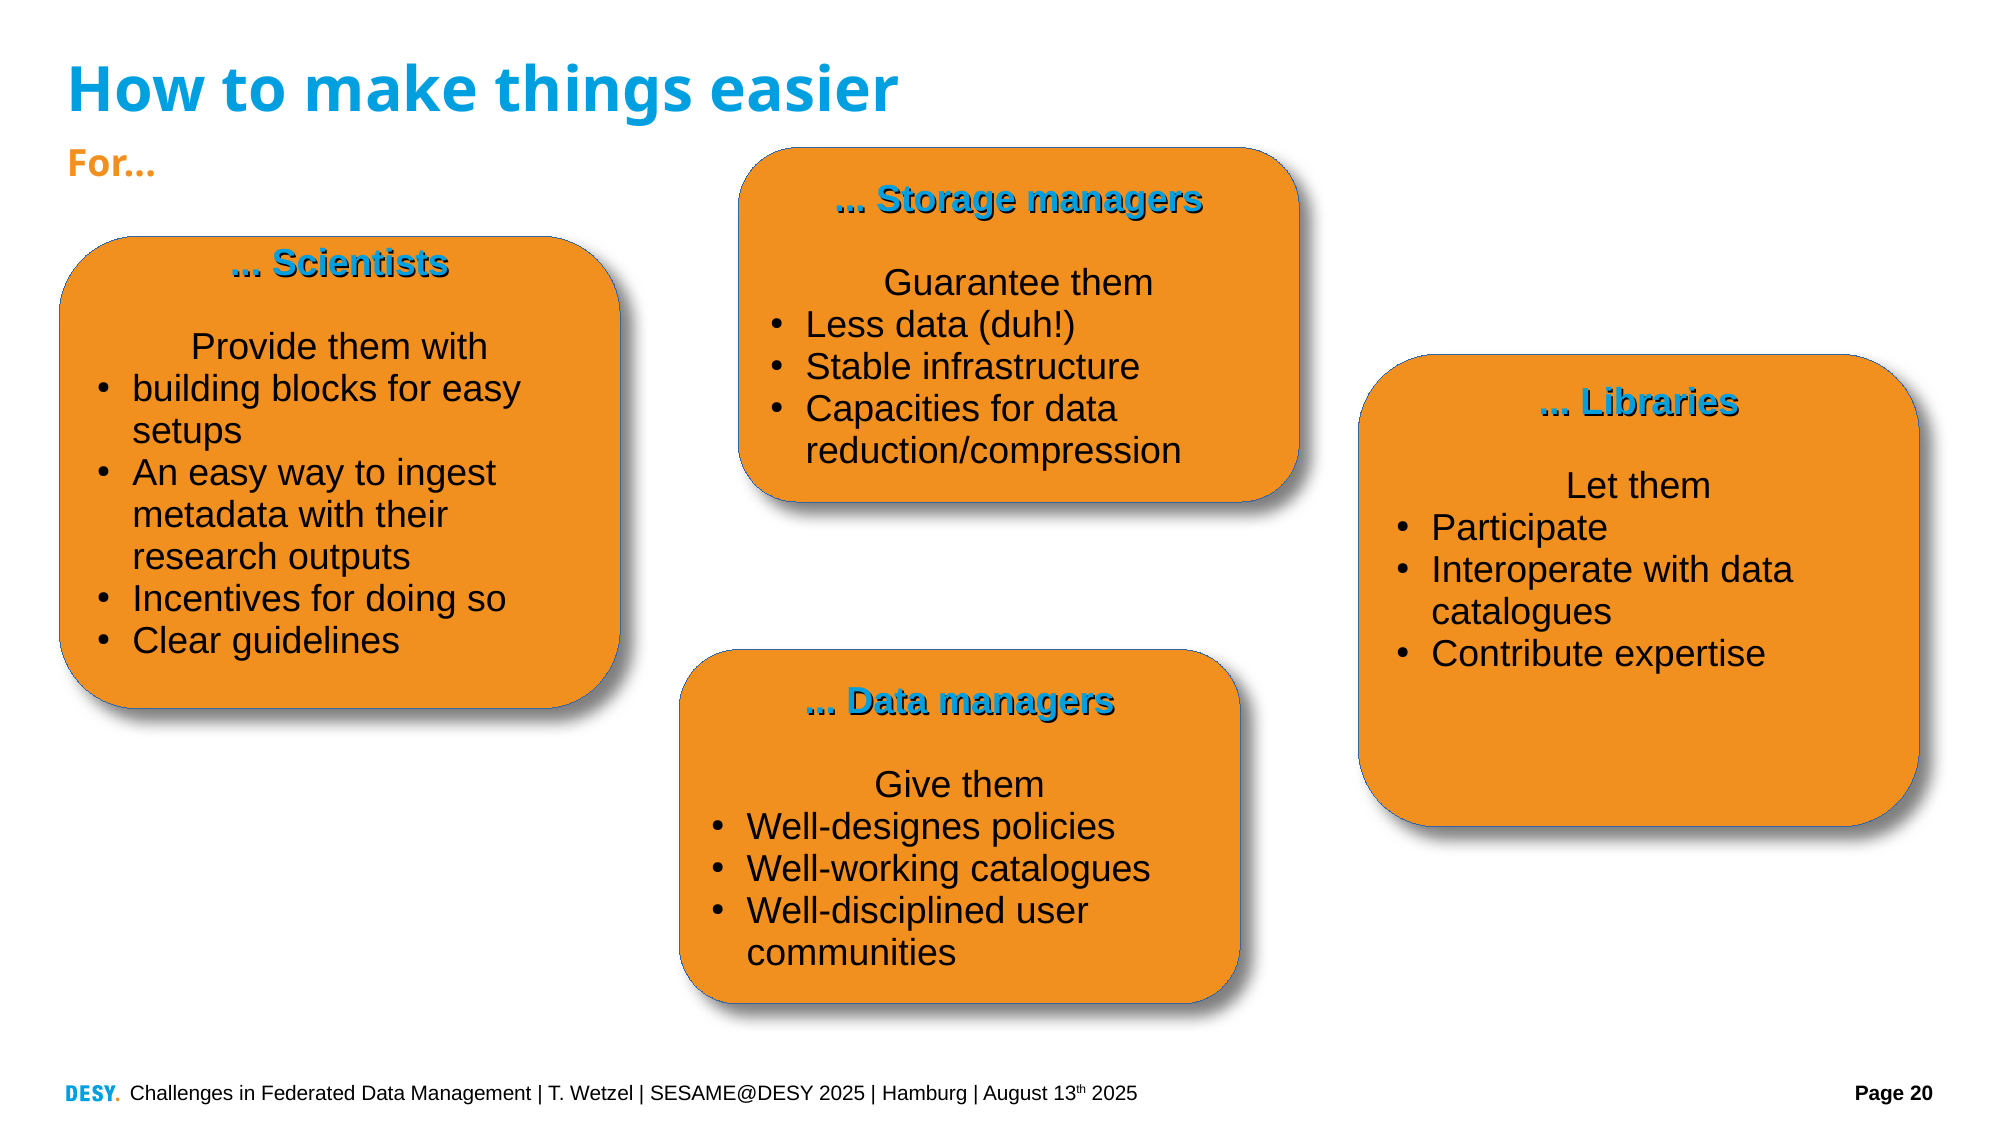

# How to make things easier
For...
... Storage managers
Guarantee them
Less data (duh!)
Stable infrastructure
Capacities for data reduction/compression
... Scientists
Provide them with
building blocks for easy setups
An easy way to ingest metadata with their research outputs
Incentives for doing so
Clear guidelines
... Libraries
Let them
Participate
Interoperate with data catalogues
Contribute expertise
... Data managers
Give them
Well-designes policies
Well-working catalogues
Well-disciplined user communities